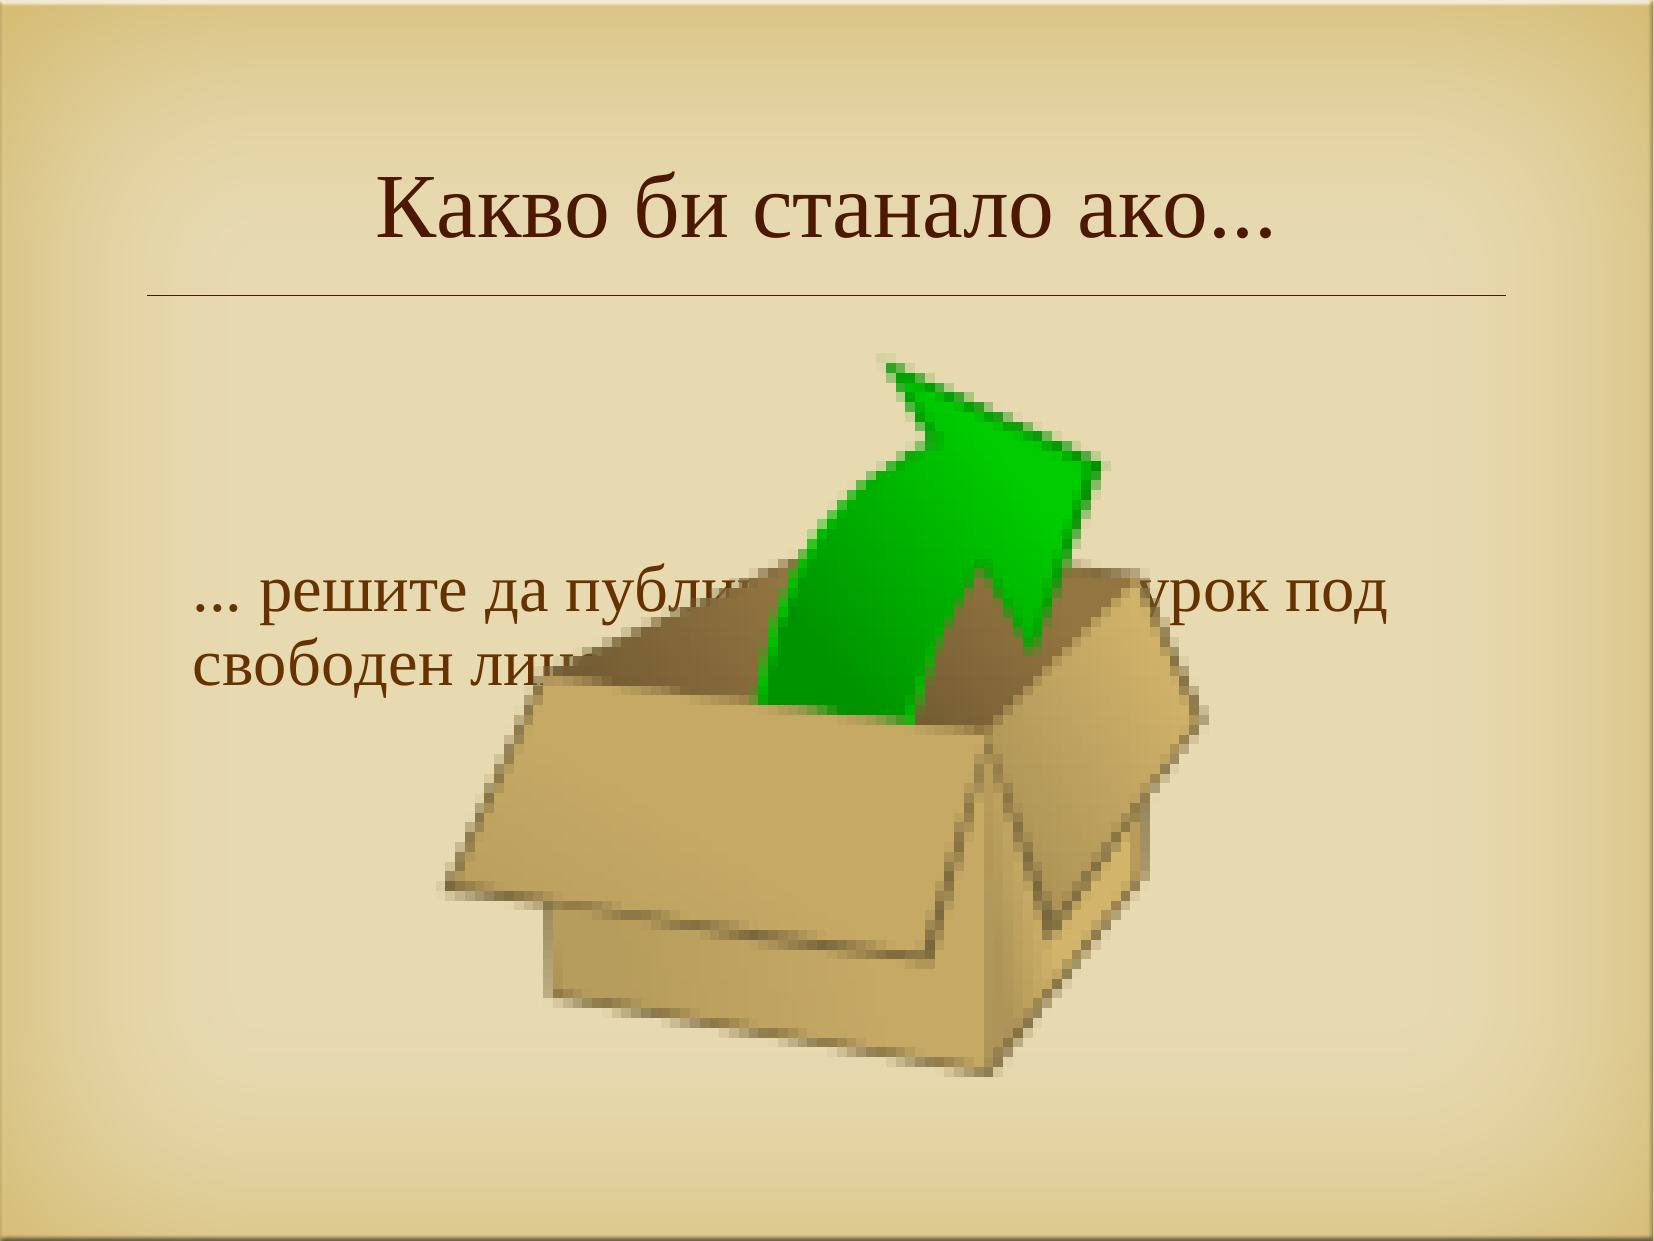

# Какво би станало ако...
... решите да публикувате вашия урок под свободен лиценз?